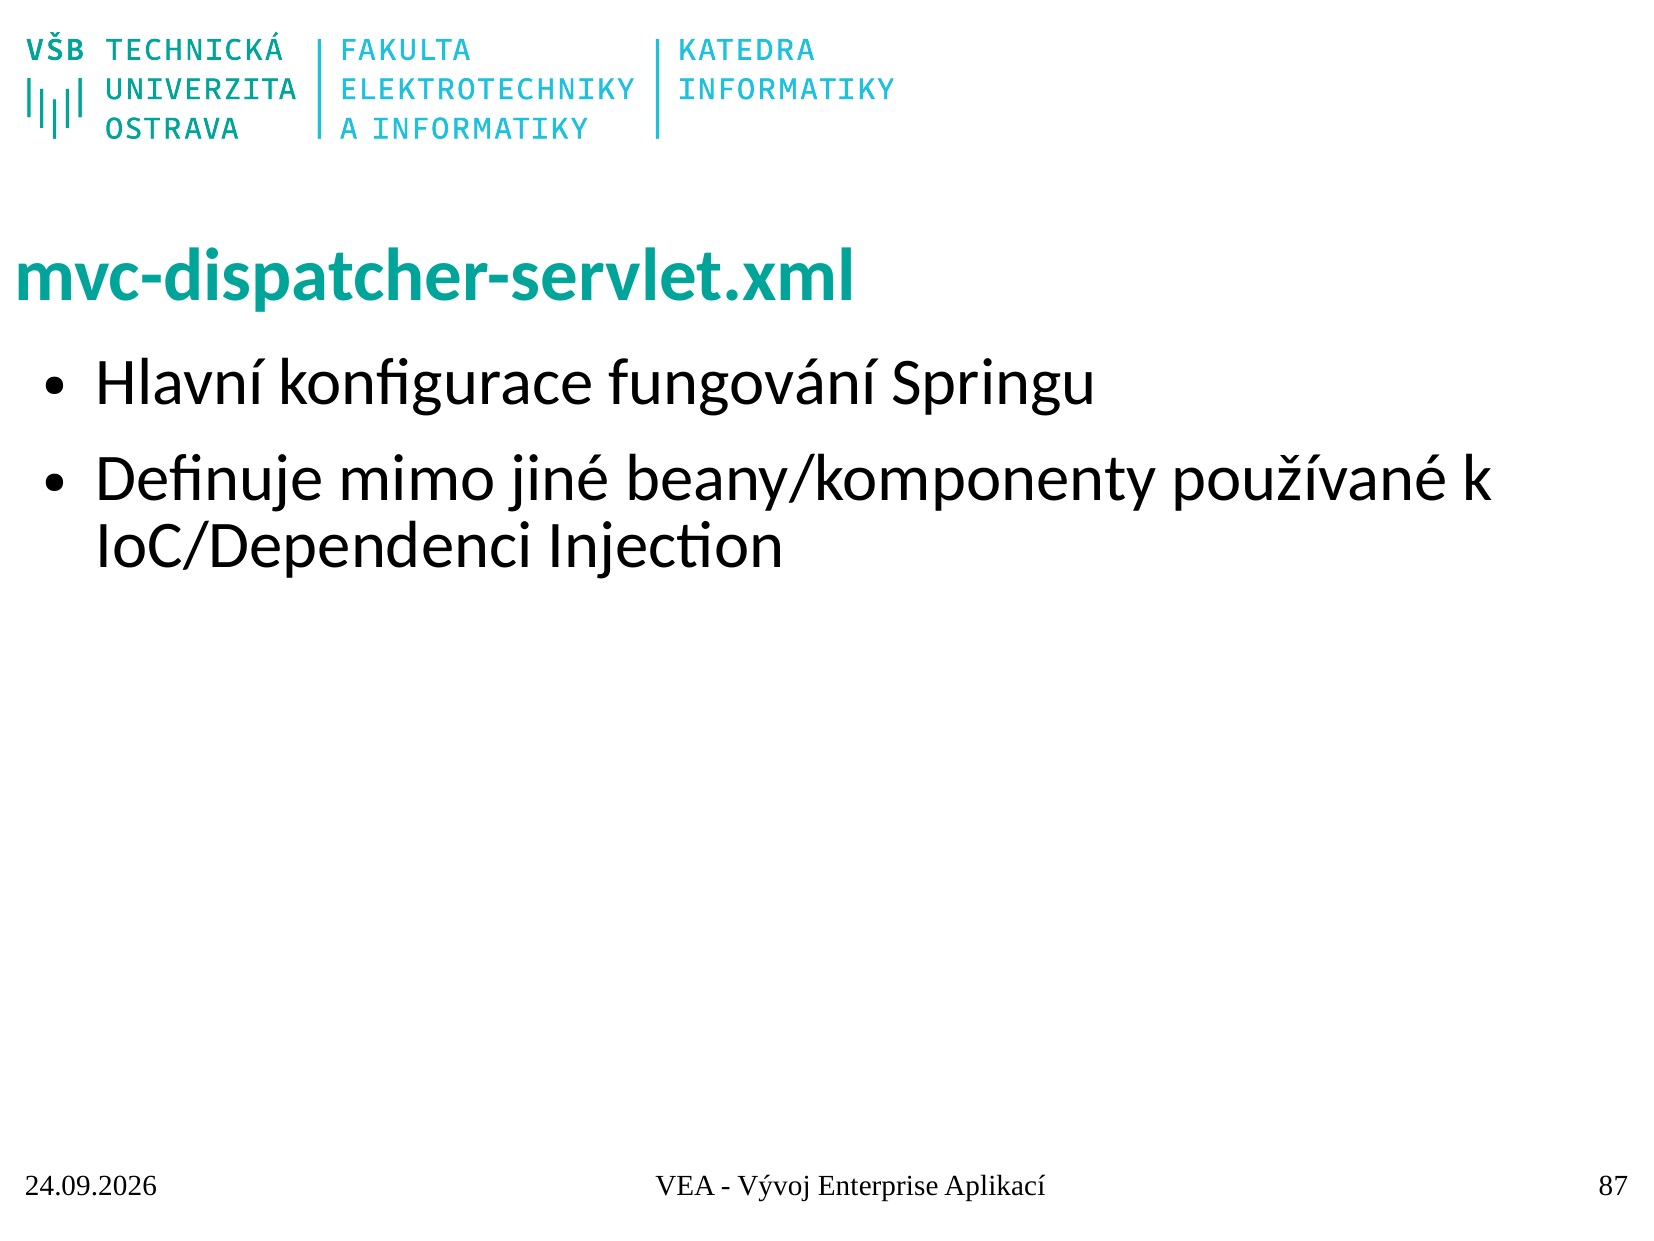

mvc-dispatcher-servlet.xml
# Hlavní konfigurace fungování Springu
Definuje mimo jiné beany/komponenty používané k IoC/Dependenci Injection
VEA - Vývoj Enterprise Aplikací
87